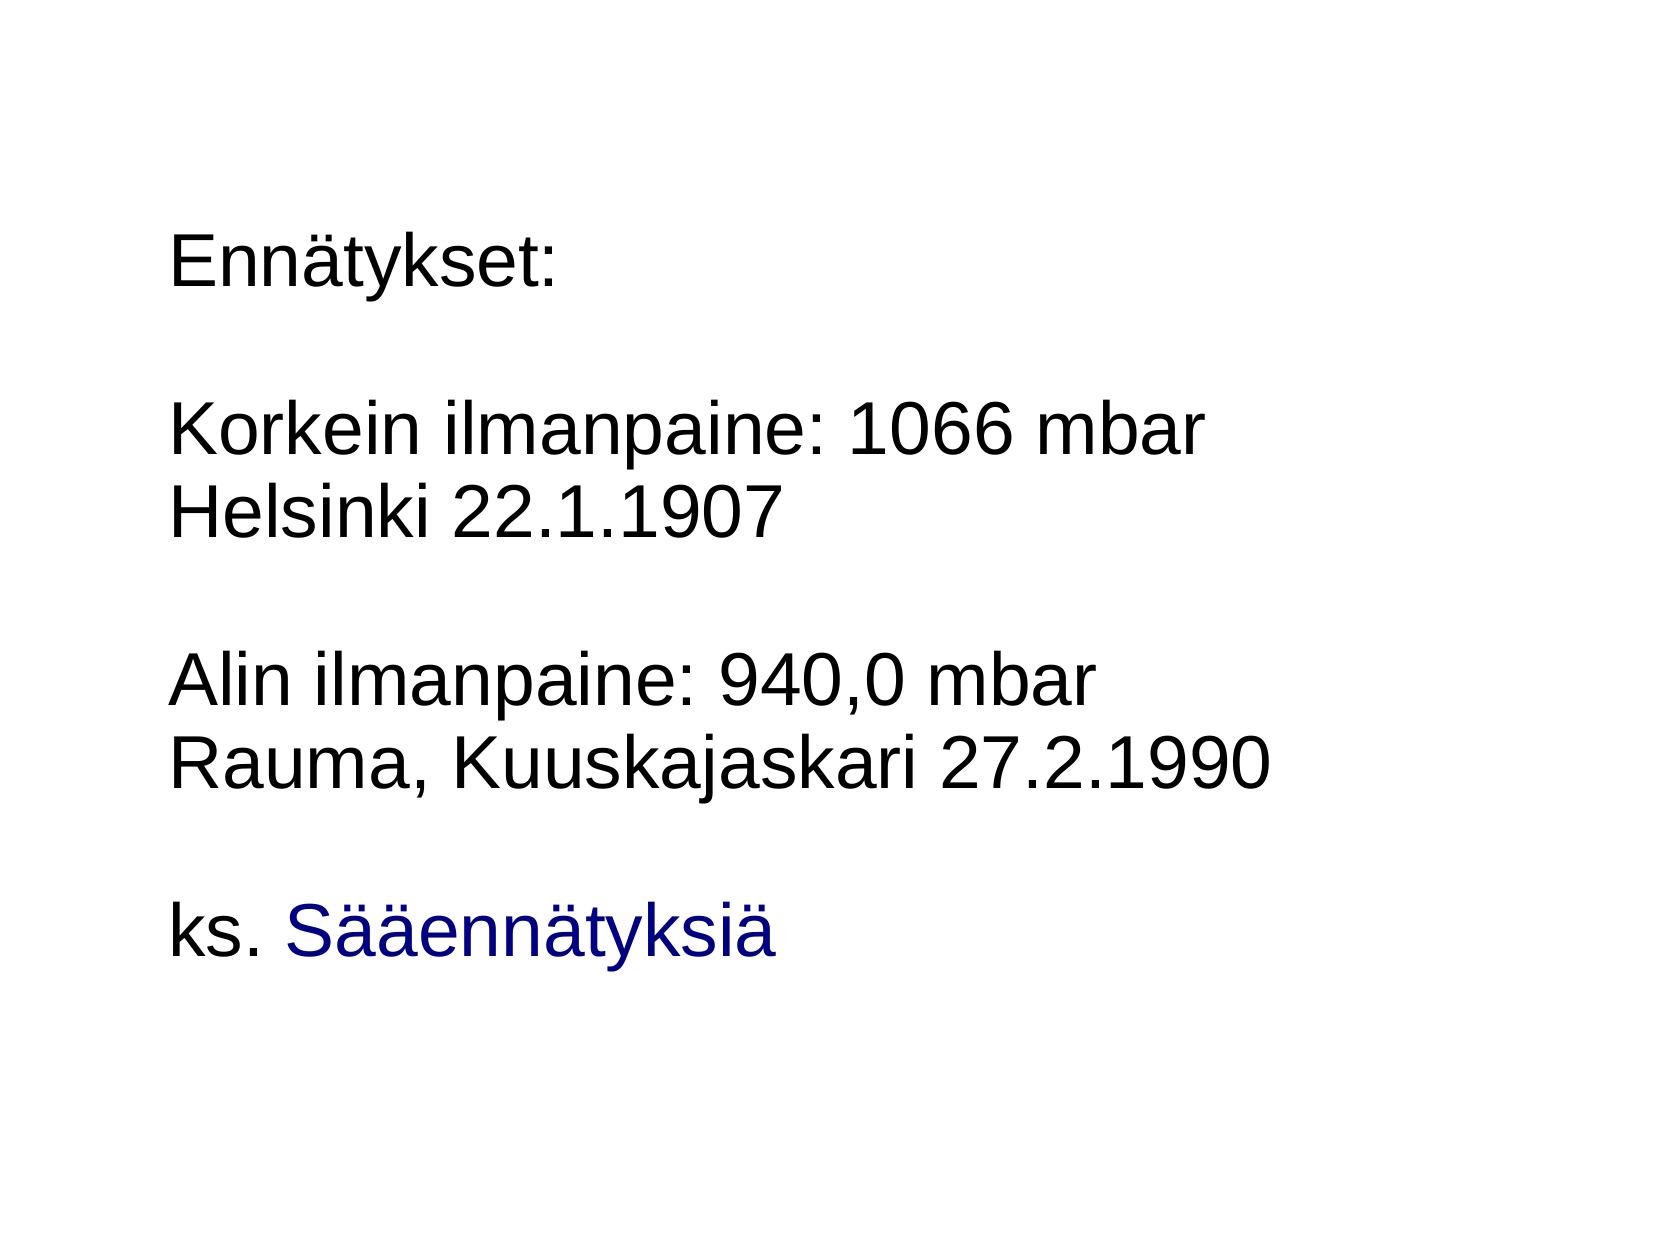

Ennätykset:
Korkein ilmanpaine: 1066 mbar
Helsinki 22.1.1907
Alin ilmanpaine: 940,0 mbar
Rauma, Kuuskajaskari 27.2.1990
ks. Sääennätyksiä